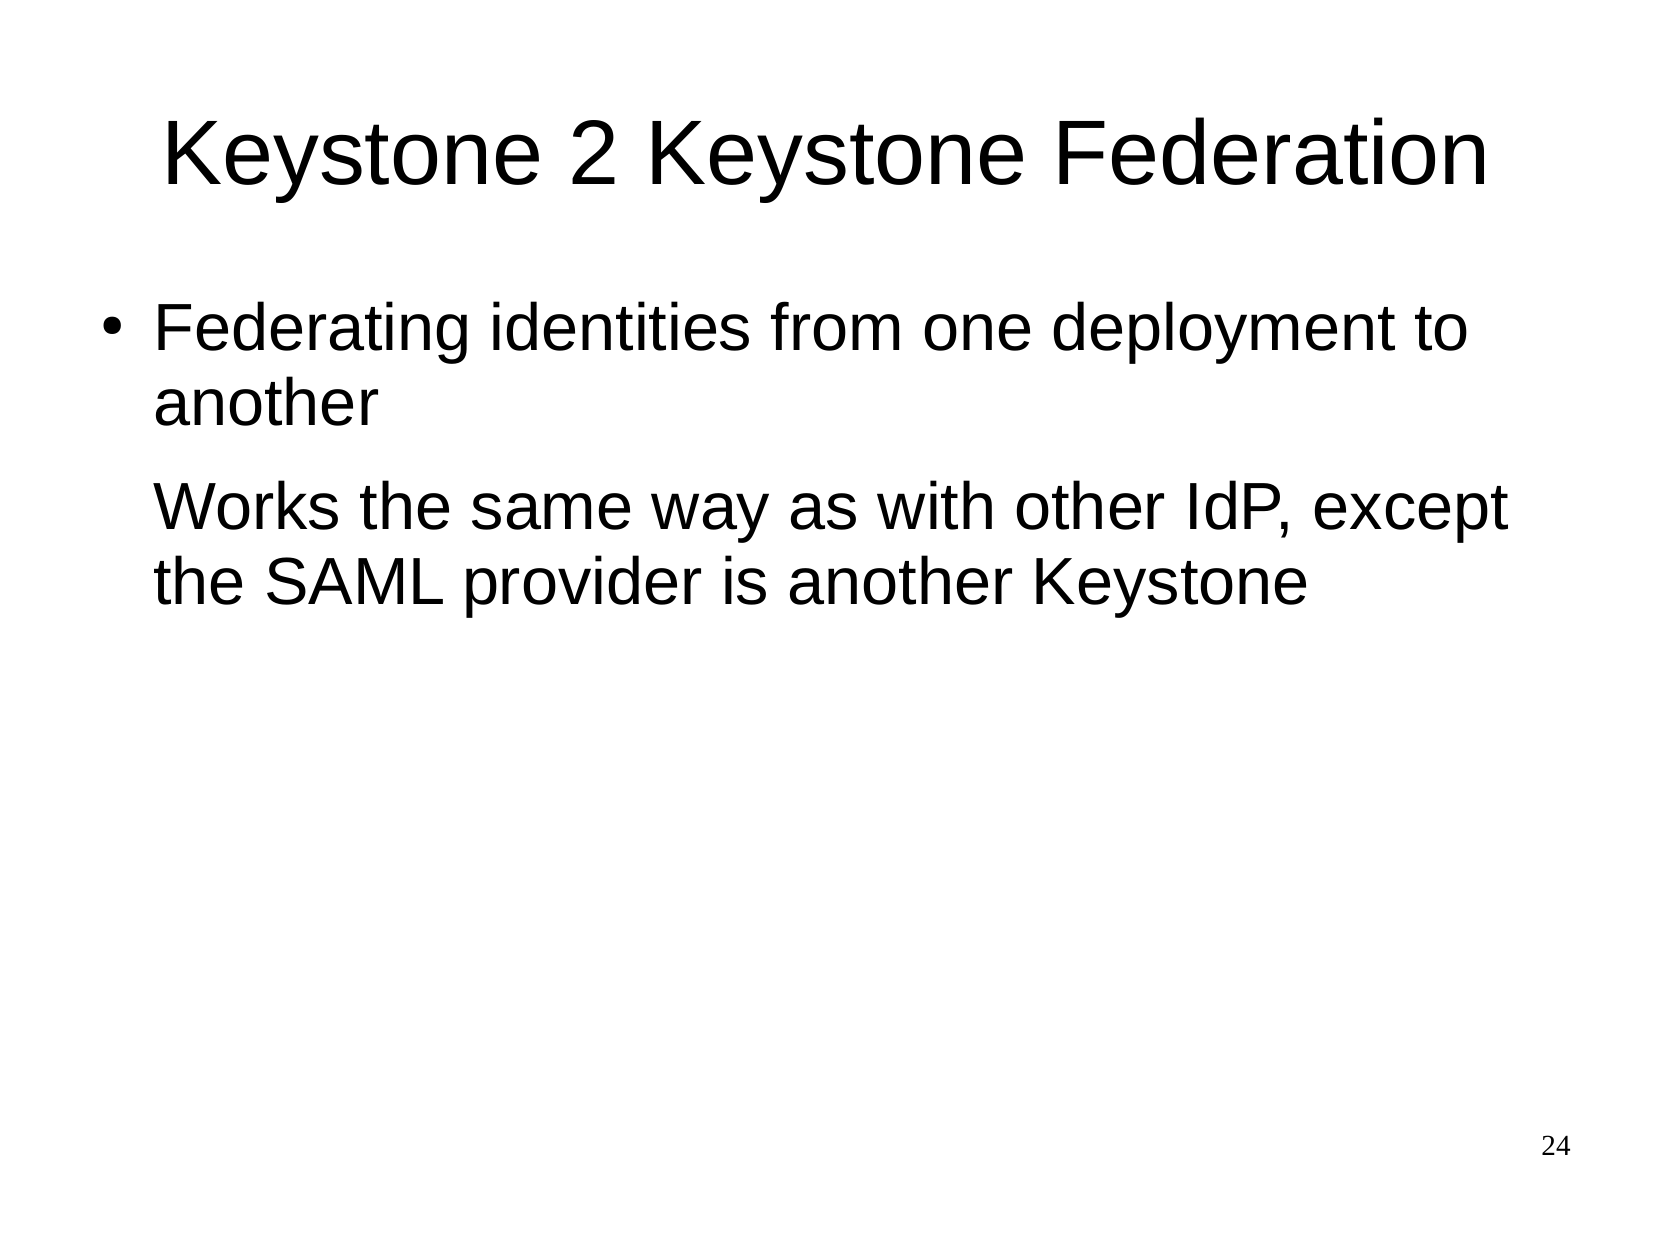

# Keystone 2 Keystone Federation
Federating identities from one deployment to another
Works the same way as with other IdP, except the SAML provider is another Keystone
24